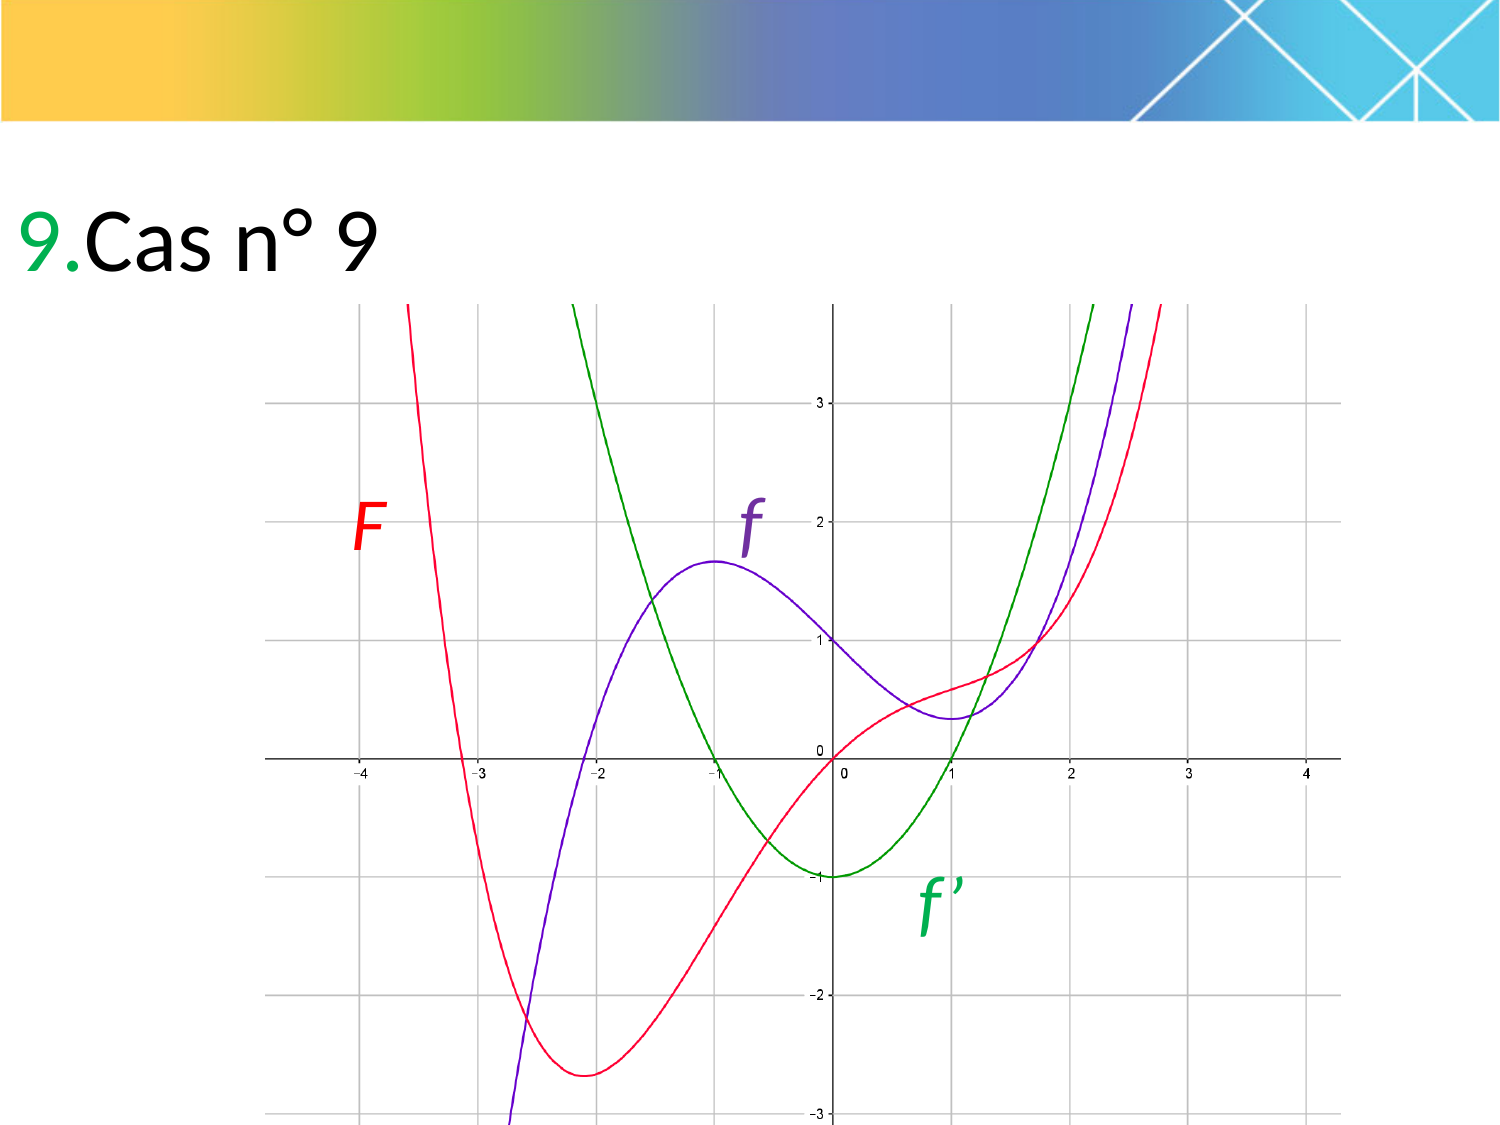

# Cas n° 9
f
F
f’